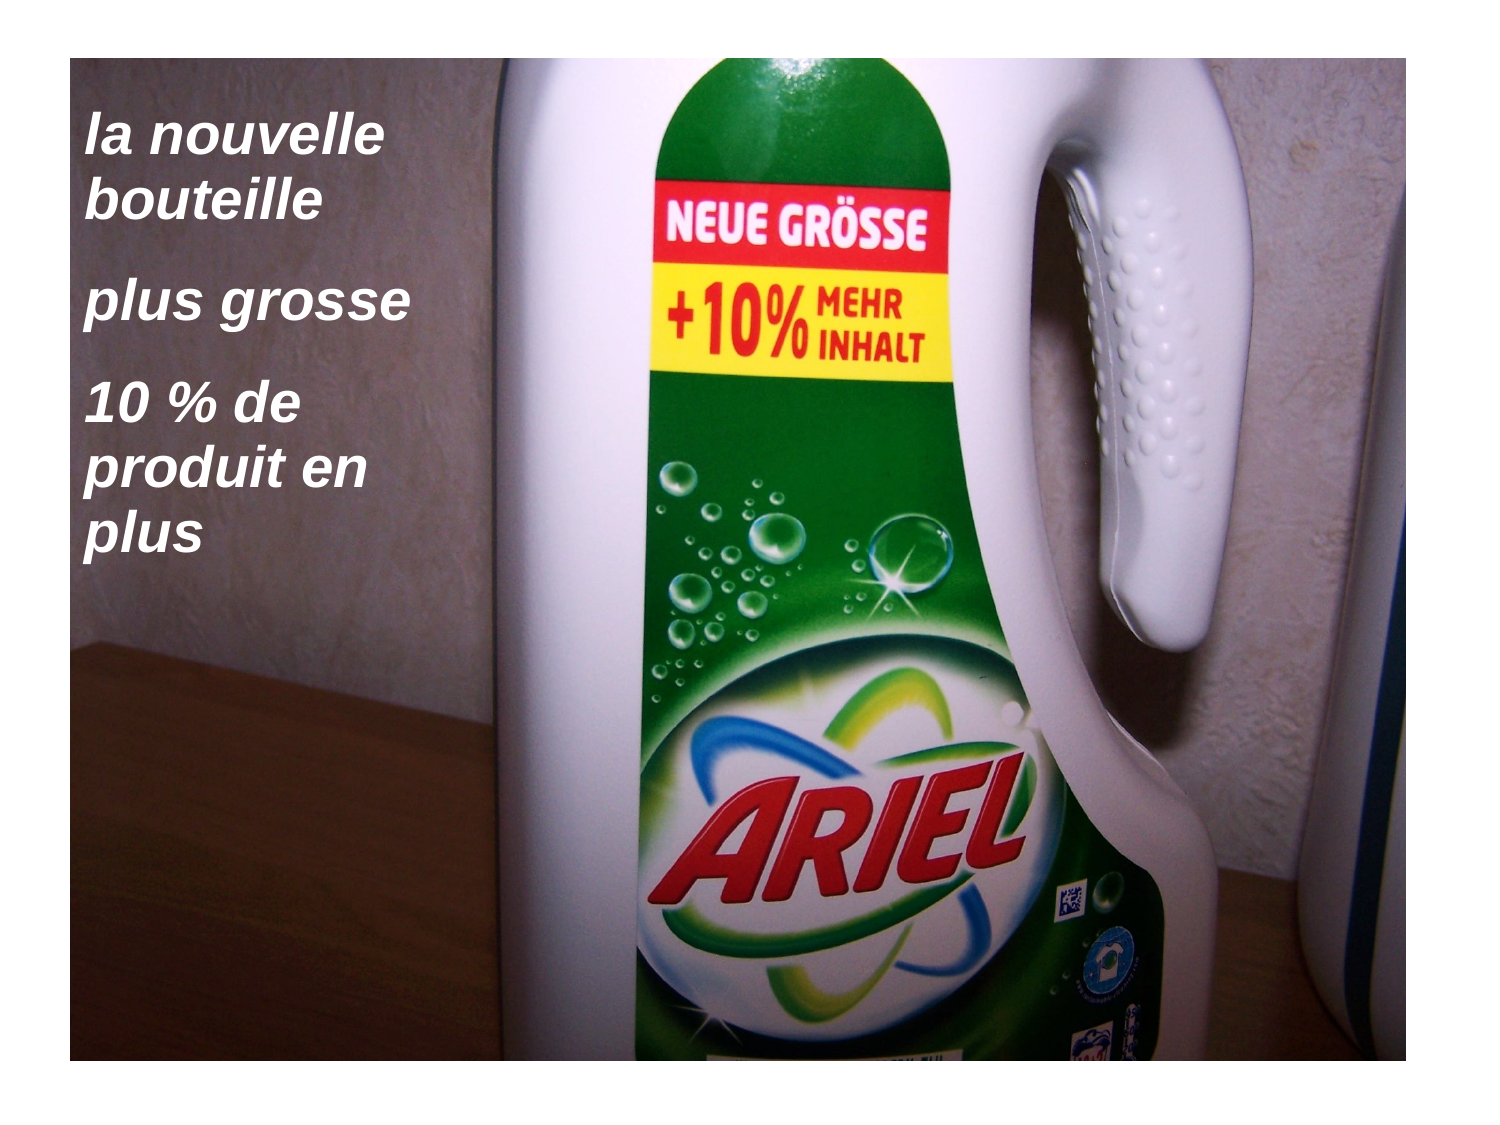

la nouvelle bouteille
plus grosse
10 % de produit en plus